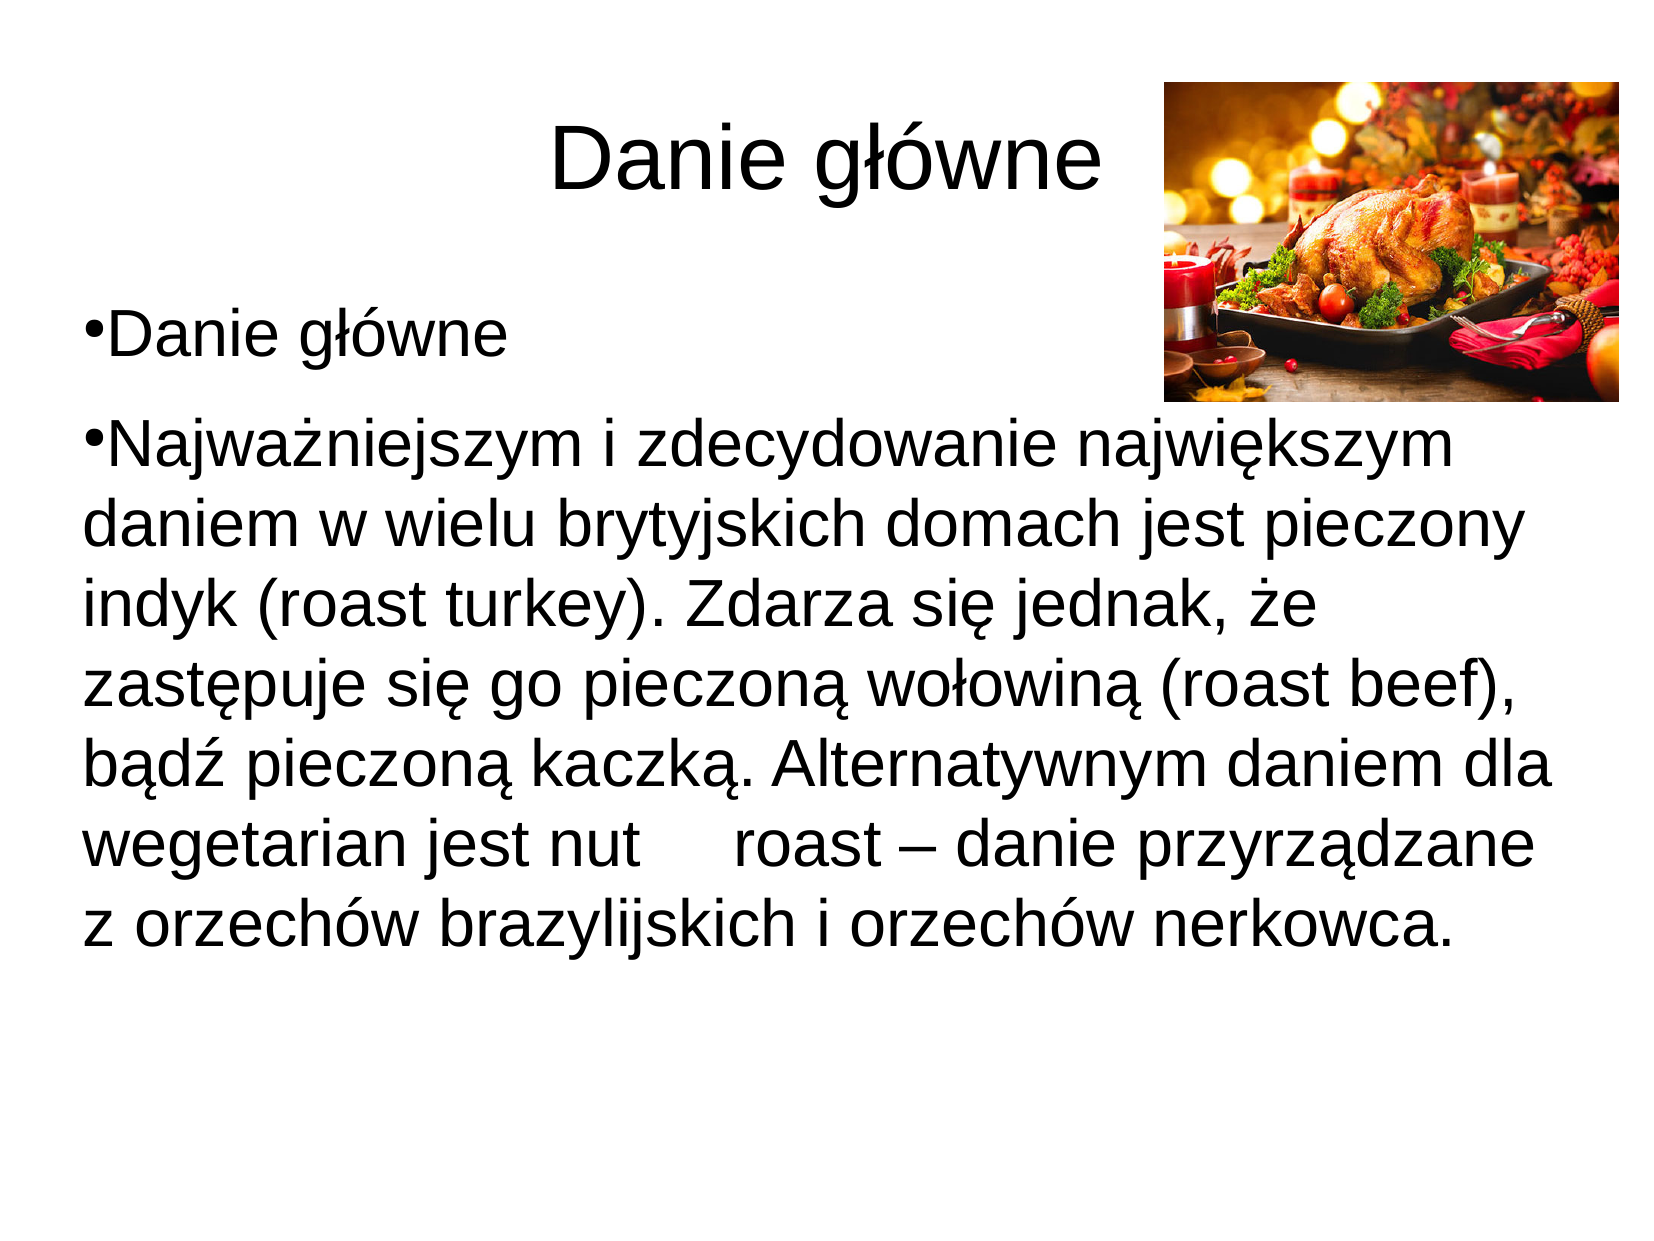

# Danie główne
Danie główne
Najważniejszym i zdecydowanie największym daniem w wielu brytyjskich domach jest pieczony indyk (roast turkey). Zdarza się jednak, że zastępuje się go pieczoną wołowiną (roast beef), bądź pieczoną kaczką. Alternatywnym daniem dla wegetarian jest nut roast – danie przyrządzane z orzechów brazylijskich i orzechów nerkowca.